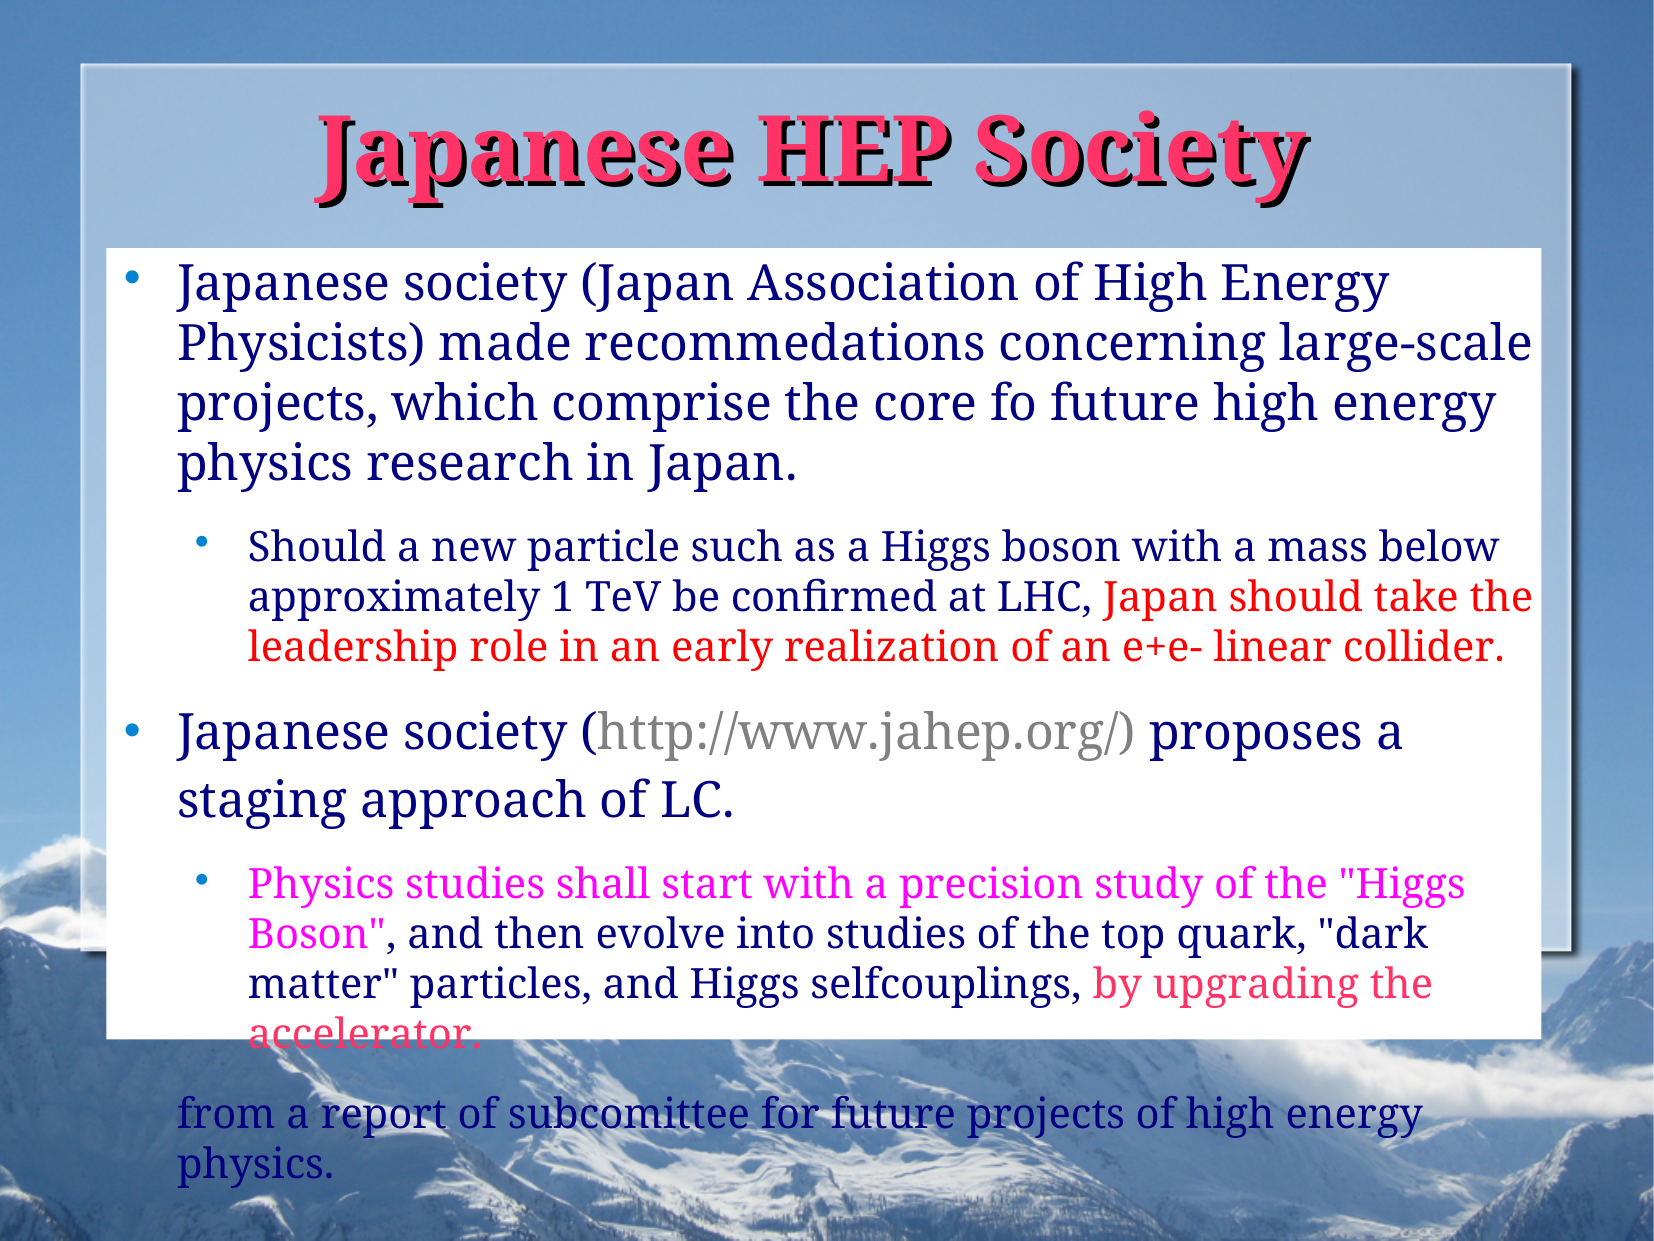

# Japanese HEP Society
Japanese society (Japan Association of High Energy Physicists) made recommedations concerning large-scale projects, which comprise the core fo future high energy physics research in Japan.
Should a new particle such as a Higgs boson with a mass below approximately 1 TeV be confirmed at LHC, Japan should take the leadership role in an early realization of an e+e- linear collider.
Japanese society (http://www.jahep.org/) proposes a staging approach of LC.
Physics studies shall start with a precision study of the "Higgs Boson", and then evolve into studies of the top quark, "dark matter" particles, and Higgs selfcouplings, by upgrading the accelerator.
from a report of subcomittee for future projects of high energy physics.